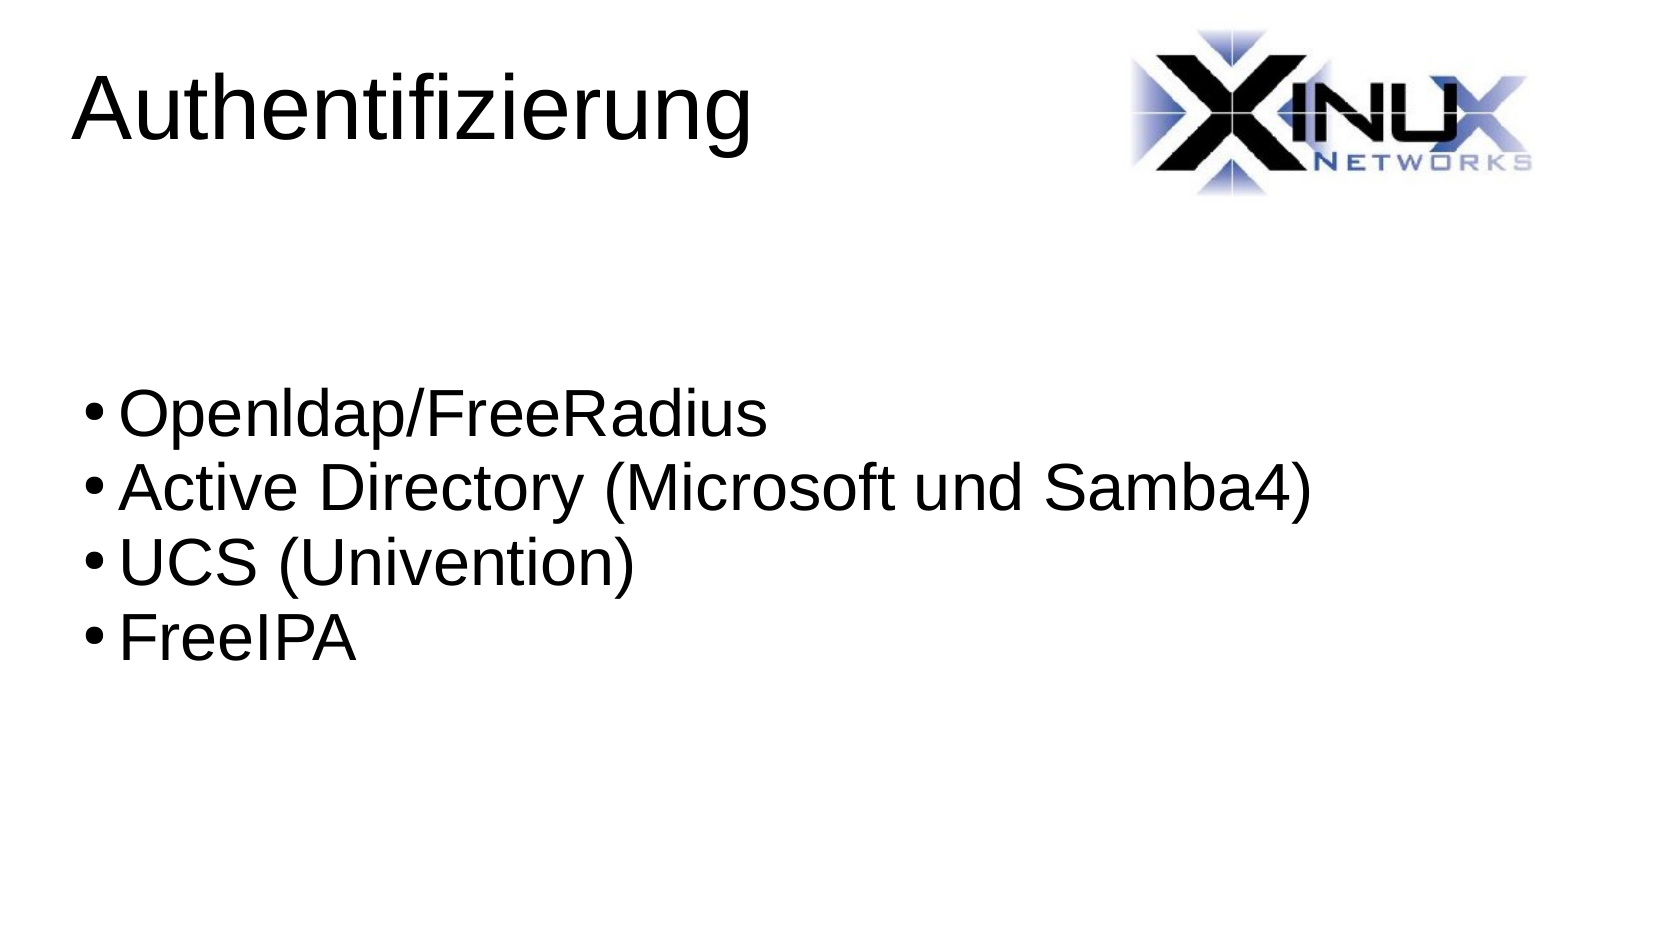

# Authentifizierung
Openldap/FreeRadius
Active Directory (Microsoft und Samba4)
UCS (Univention)
FreeIPA